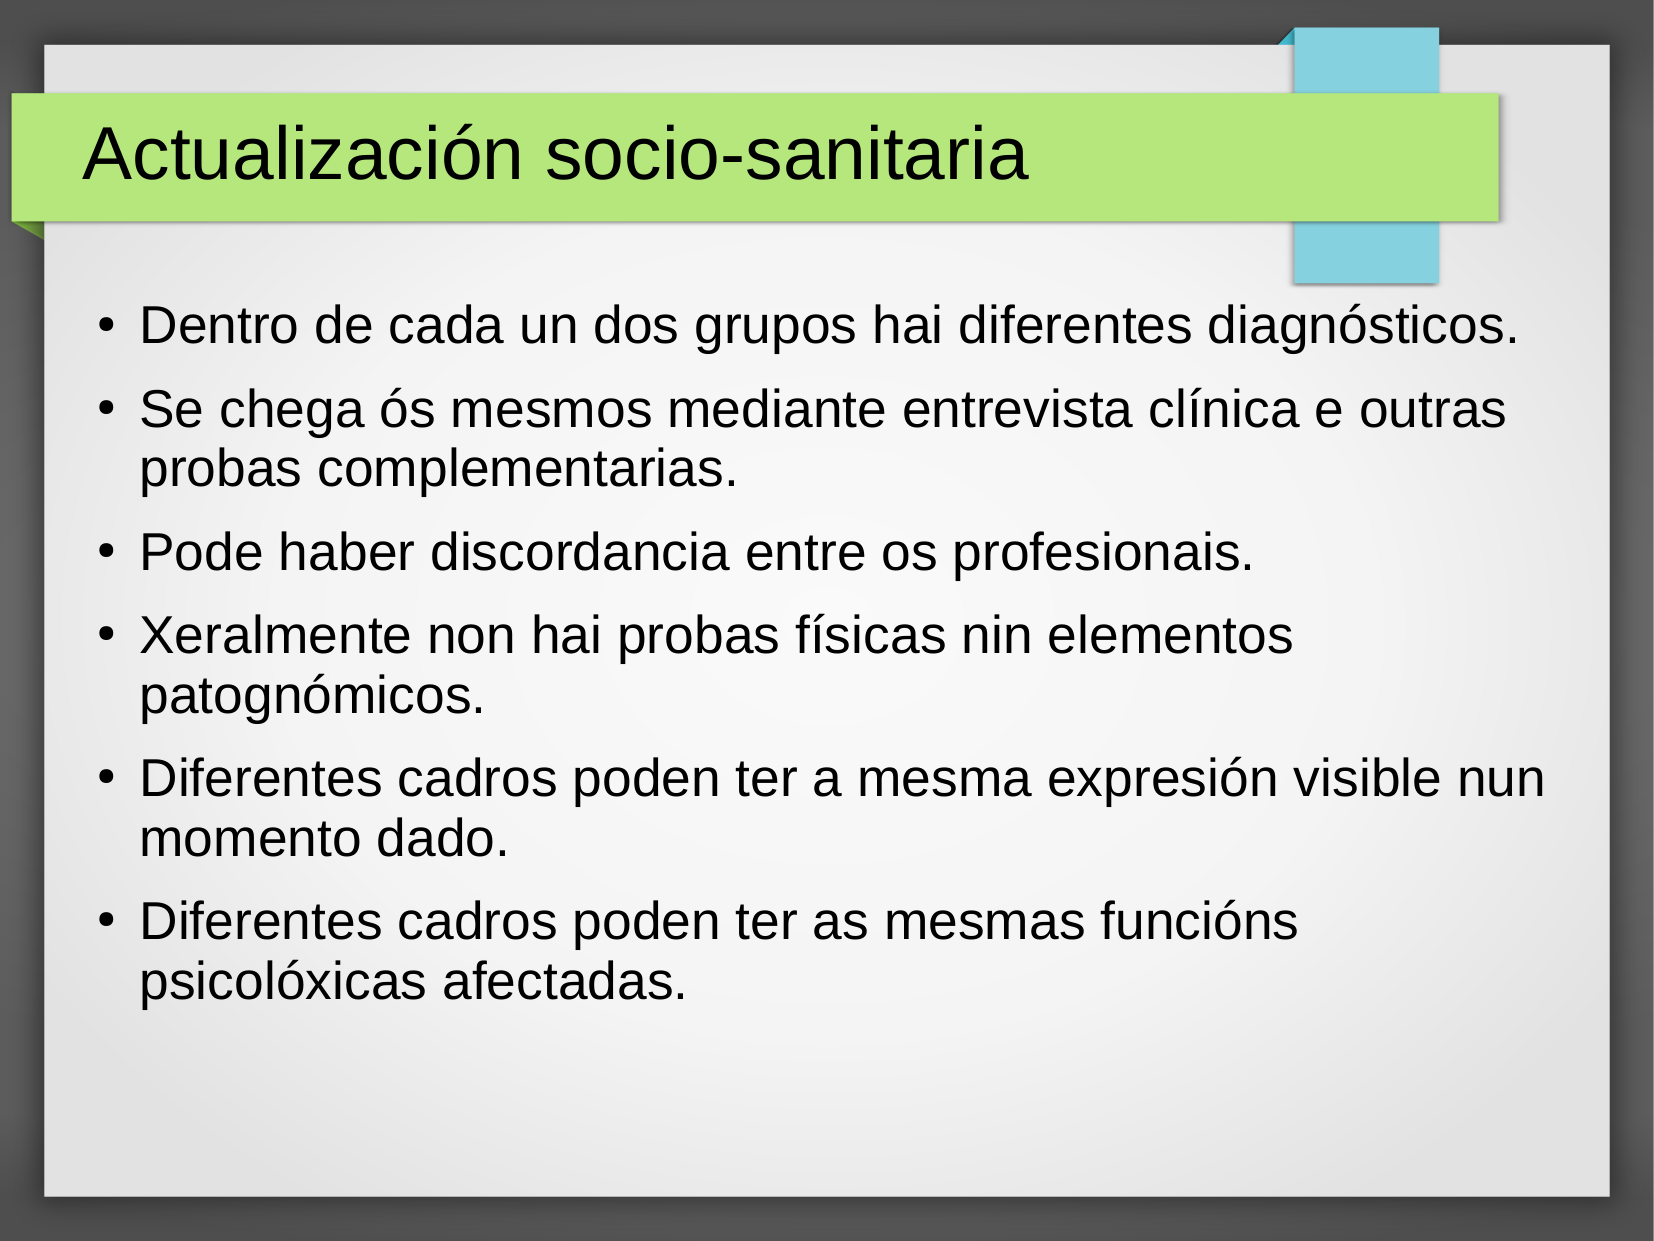

# Actualización socio-sanitaria
Dentro de cada un dos grupos hai diferentes diagnósticos.
Se chega ós mesmos mediante entrevista clínica e outras probas complementarias.
Pode haber discordancia entre os profesionais.
Xeralmente non hai probas físicas nin elementos patognómicos.
Diferentes cadros poden ter a mesma expresión visible nun momento dado.
Diferentes cadros poden ter as mesmas funcións psicolóxicas afectadas.